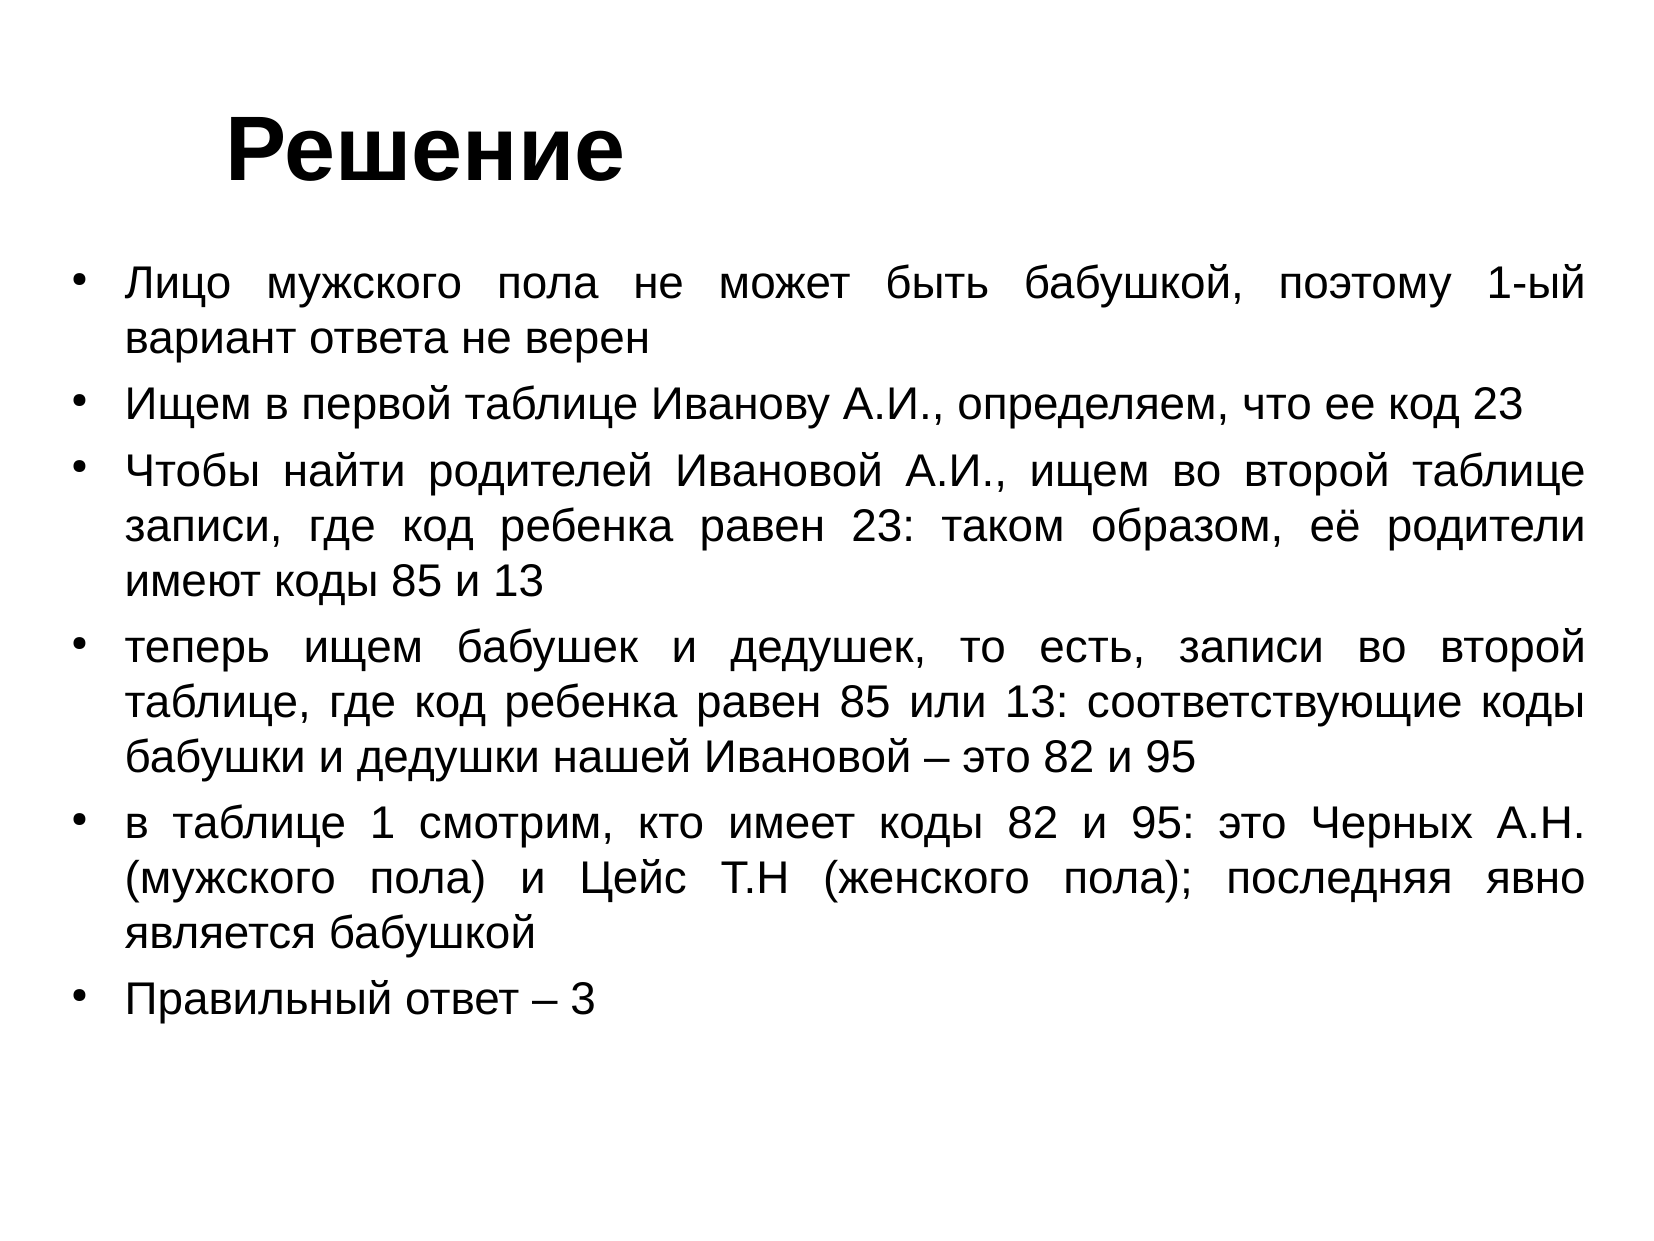

# Решение
Лицо мужского пола не может быть бабушкой, поэтому 1-ый вариант ответа не верен
Ищем в первой таблице Иванову А.И., определяем, что ее код 23
Чтобы найти родителей Ивановой А.И., ищем во второй таблице записи, где код ребенка равен 23: таком образом, её родители имеют коды 85 и 13
теперь ищем бабушек и дедушек, то есть, записи во второй таблице, где код ребенка равен 85 или 13: соответствующие коды бабушки и дедушки нашей Ивановой – это 82 и 95
в таблице 1 смотрим, кто имеет коды 82 и 95: это Черных А.Н. (мужского пола) и Цейс Т.Н (женского пола); последняя явно является бабушкой
Правильный ответ – 3